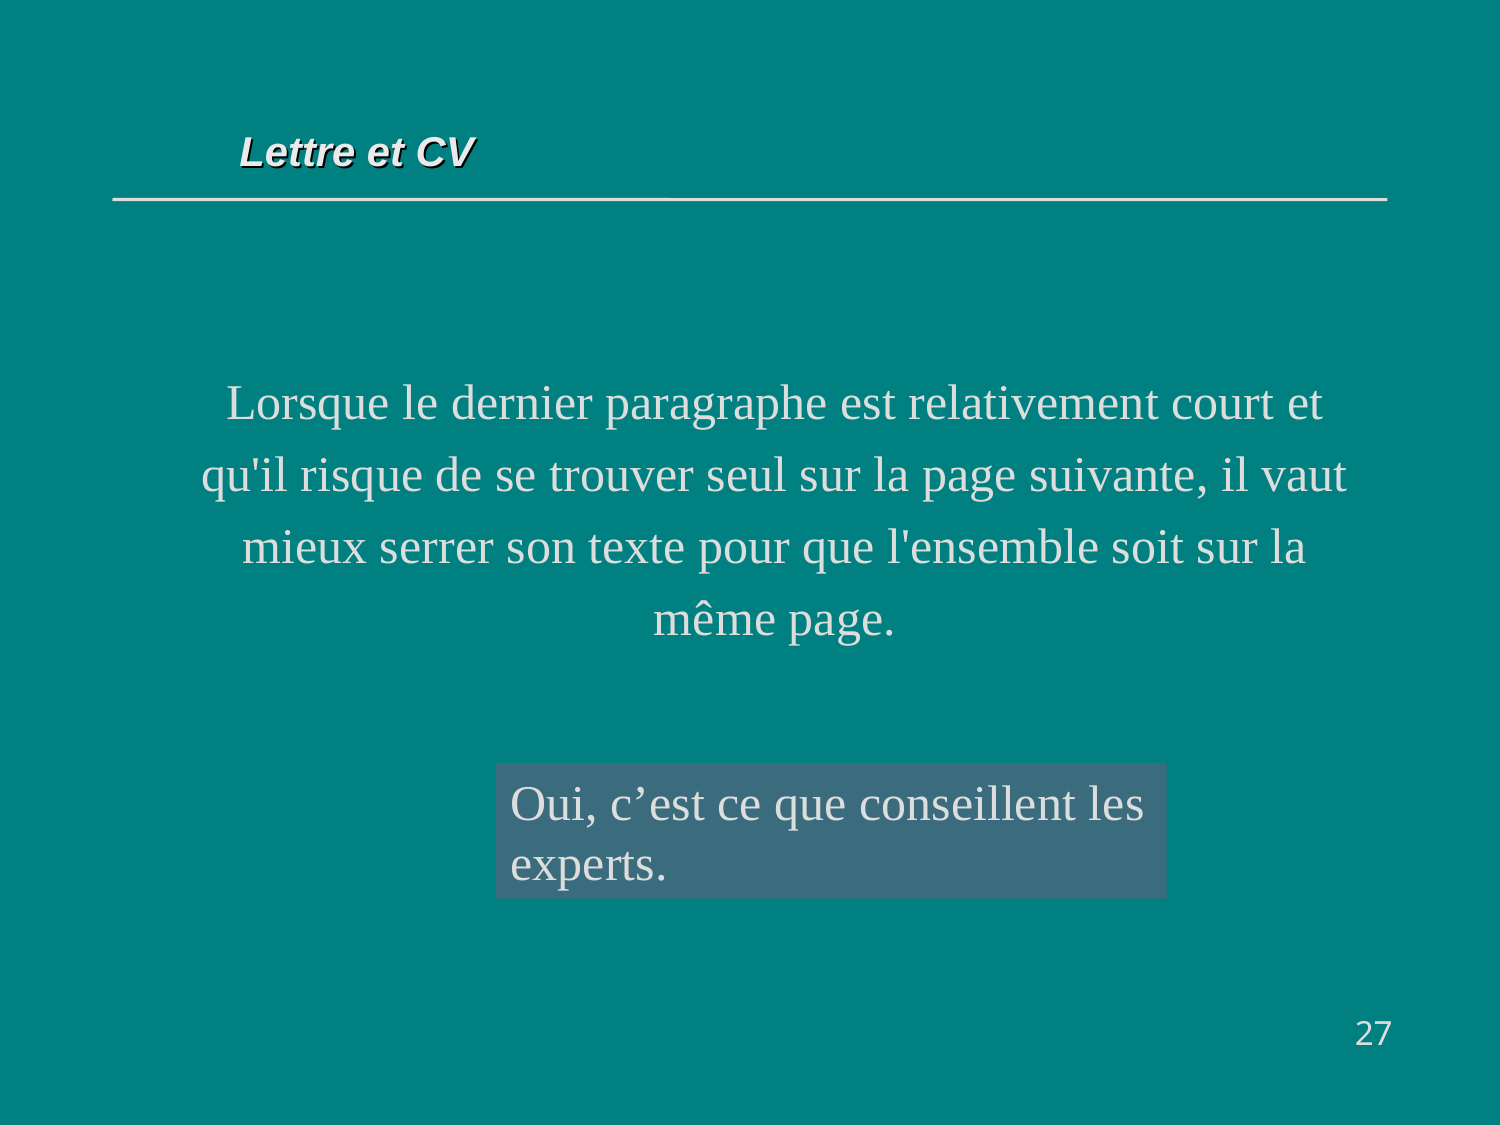

Lettre et CV
Lorsque le dernier paragraphe est relativement court et qu'il risque de se trouver seul sur la page suivante, il vaut mieux serrer son texte pour que l'ensemble soit sur la même page.
V / F
Oui, c’est ce que conseillent les experts.
27